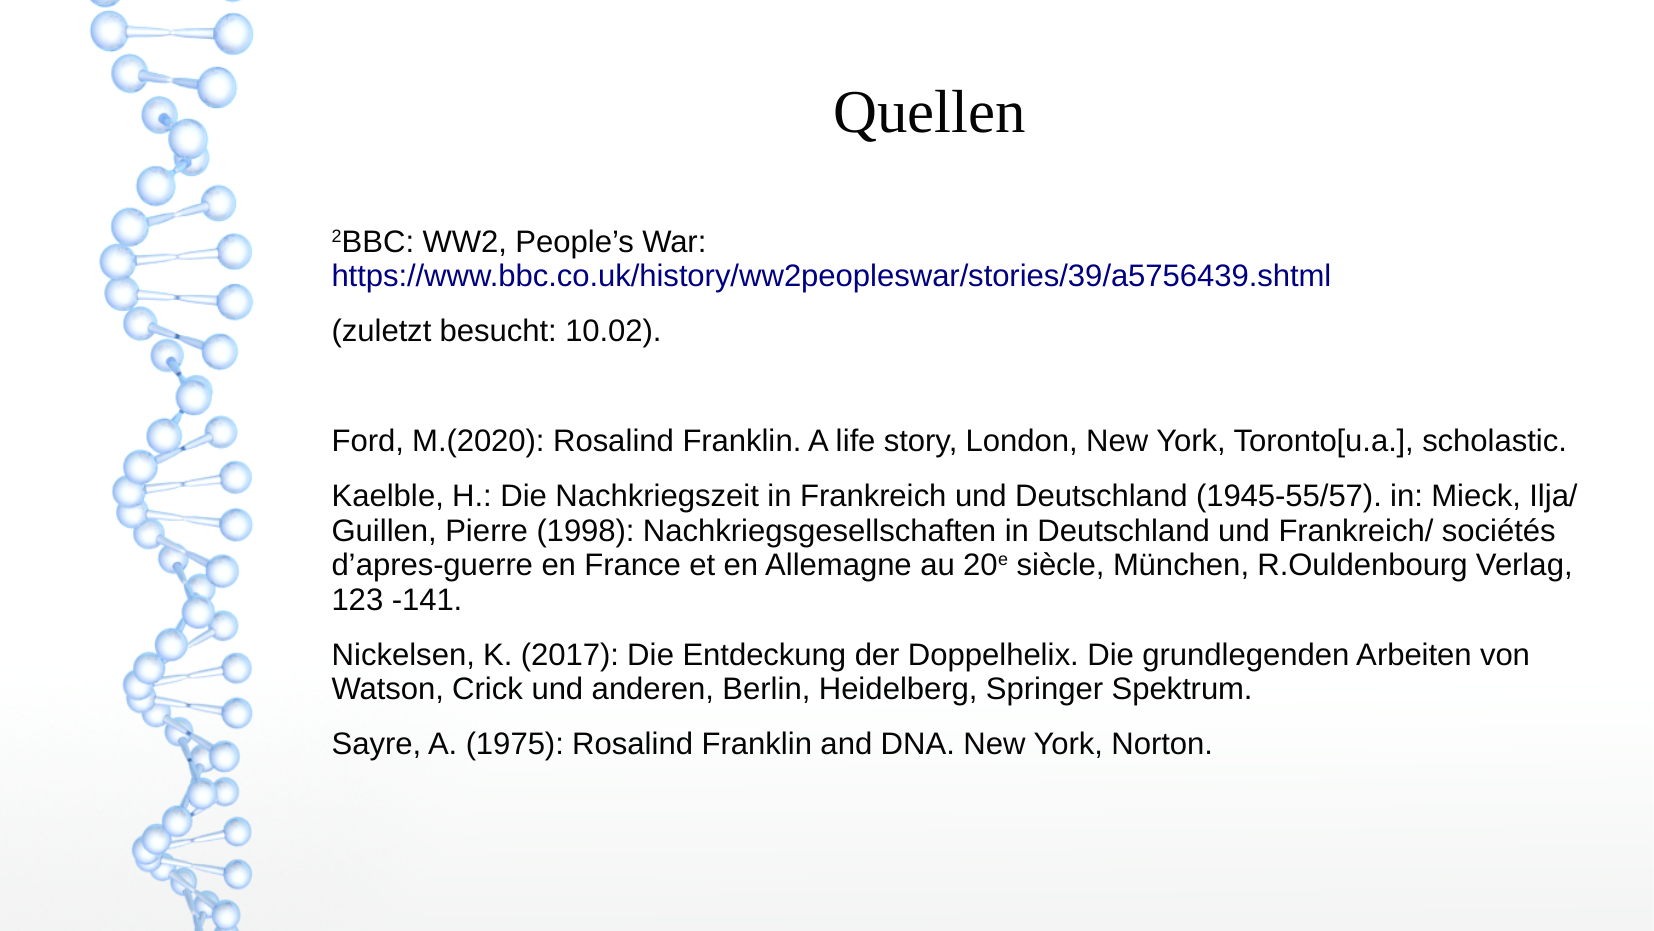

# Quellen
2BBC: WW2, People’s War: https://www.bbc.co.uk/history/ww2peopleswar/stories/39/a5756439.shtml
(zuletzt besucht: 10.02).
Ford, M.(2020): Rosalind Franklin. A life story, London, New York, Toronto[u.a.], scholastic.
Kaelble, H.: Die Nachkriegszeit in Frankreich und Deutschland (1945-55/57). in: Mieck, Ilja/ Guillen, Pierre (1998): Nachkriegsgesellschaften in Deutschland und Frankreich/ sociétés d’apres-guerre en France et en Allemagne au 20e siècle, München, R.Ouldenbourg Verlag, 123 -141.
Nickelsen, K. (2017): Die Entdeckung der Doppelhelix. Die grundlegenden Arbeiten von Watson, Crick und anderen, Berlin, Heidelberg, Springer Spektrum.
Sayre, A. (1975): Rosalind Franklin and DNA. New York, Norton.